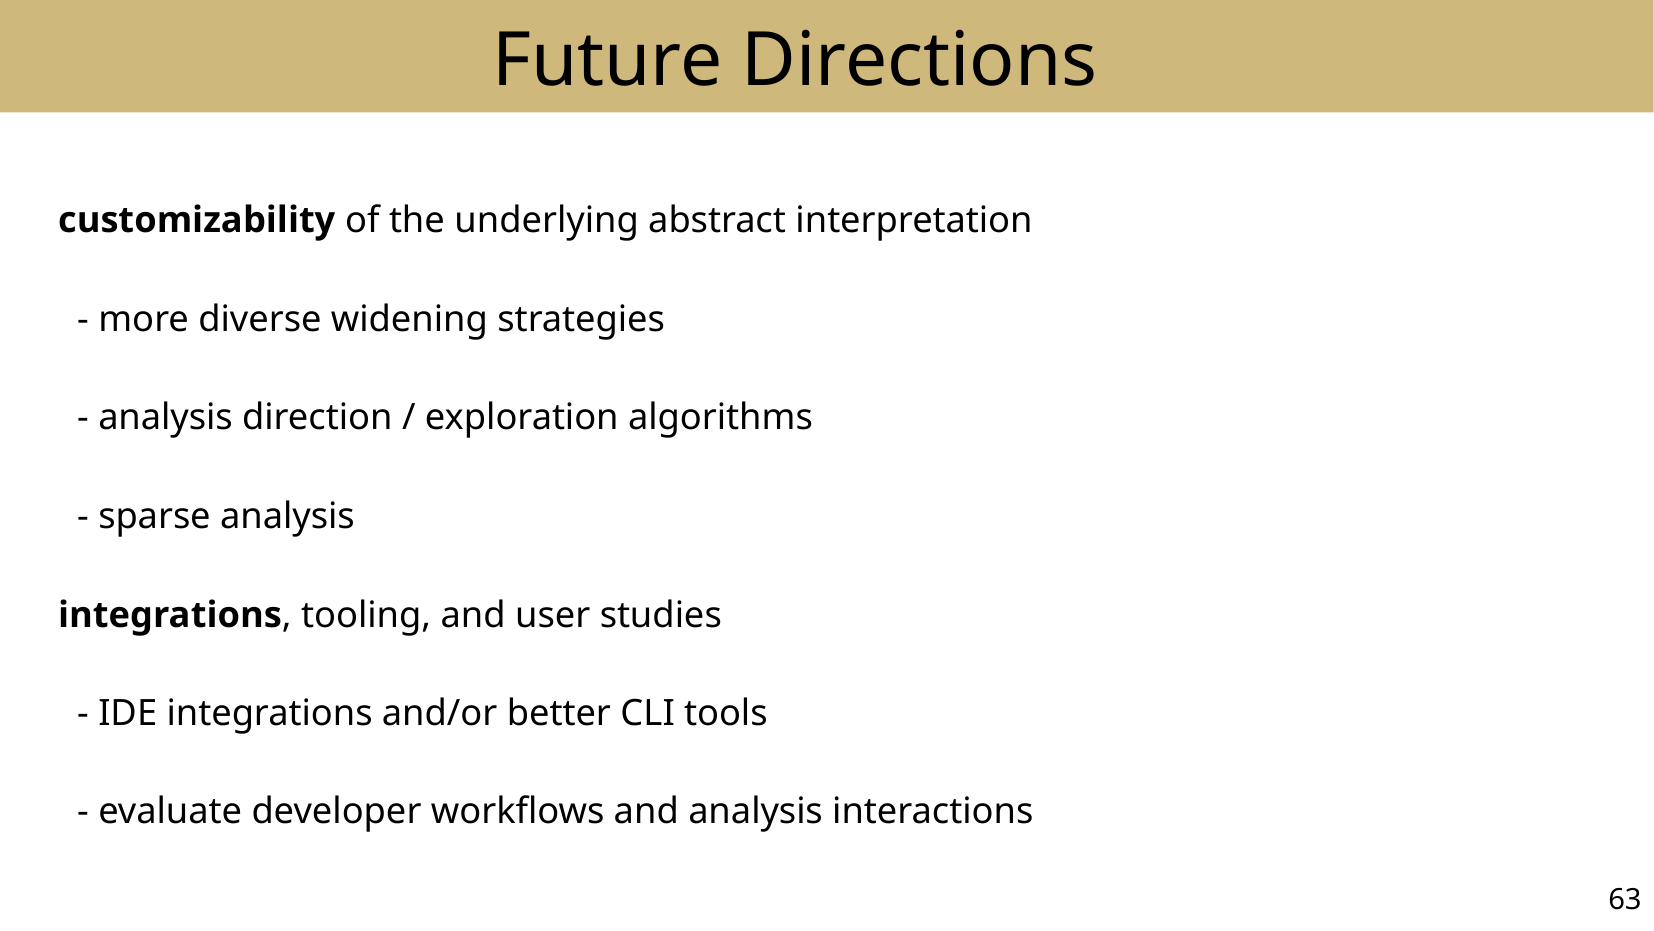

# Future Directions
customizability of the underlying abstract interpretation
 - more diverse widening strategies
 - analysis direction / exploration algorithms
 - sparse analysis
integrations, tooling, and user studies
 - IDE integrations and/or better CLI tools
 - evaluate developer workflows and analysis interactions